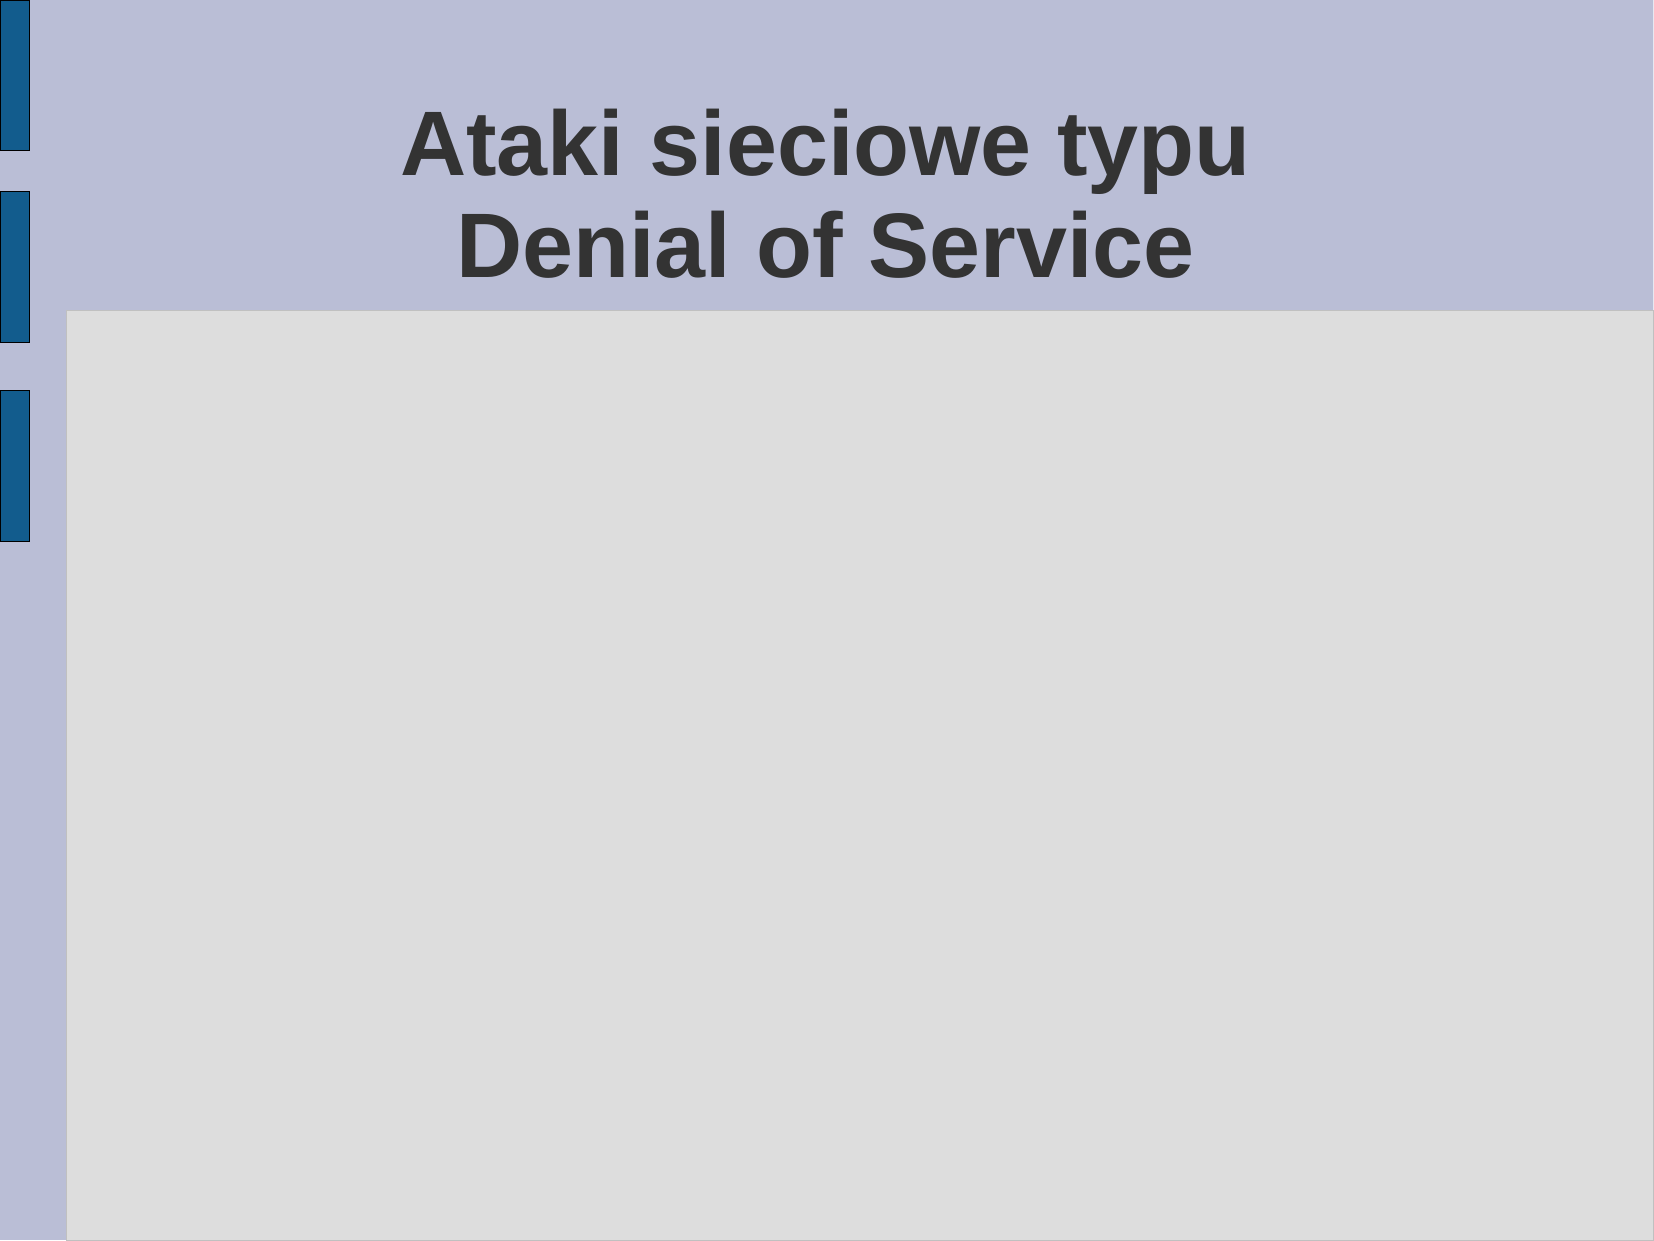

# Ataki sieciowe typu Denial of Service